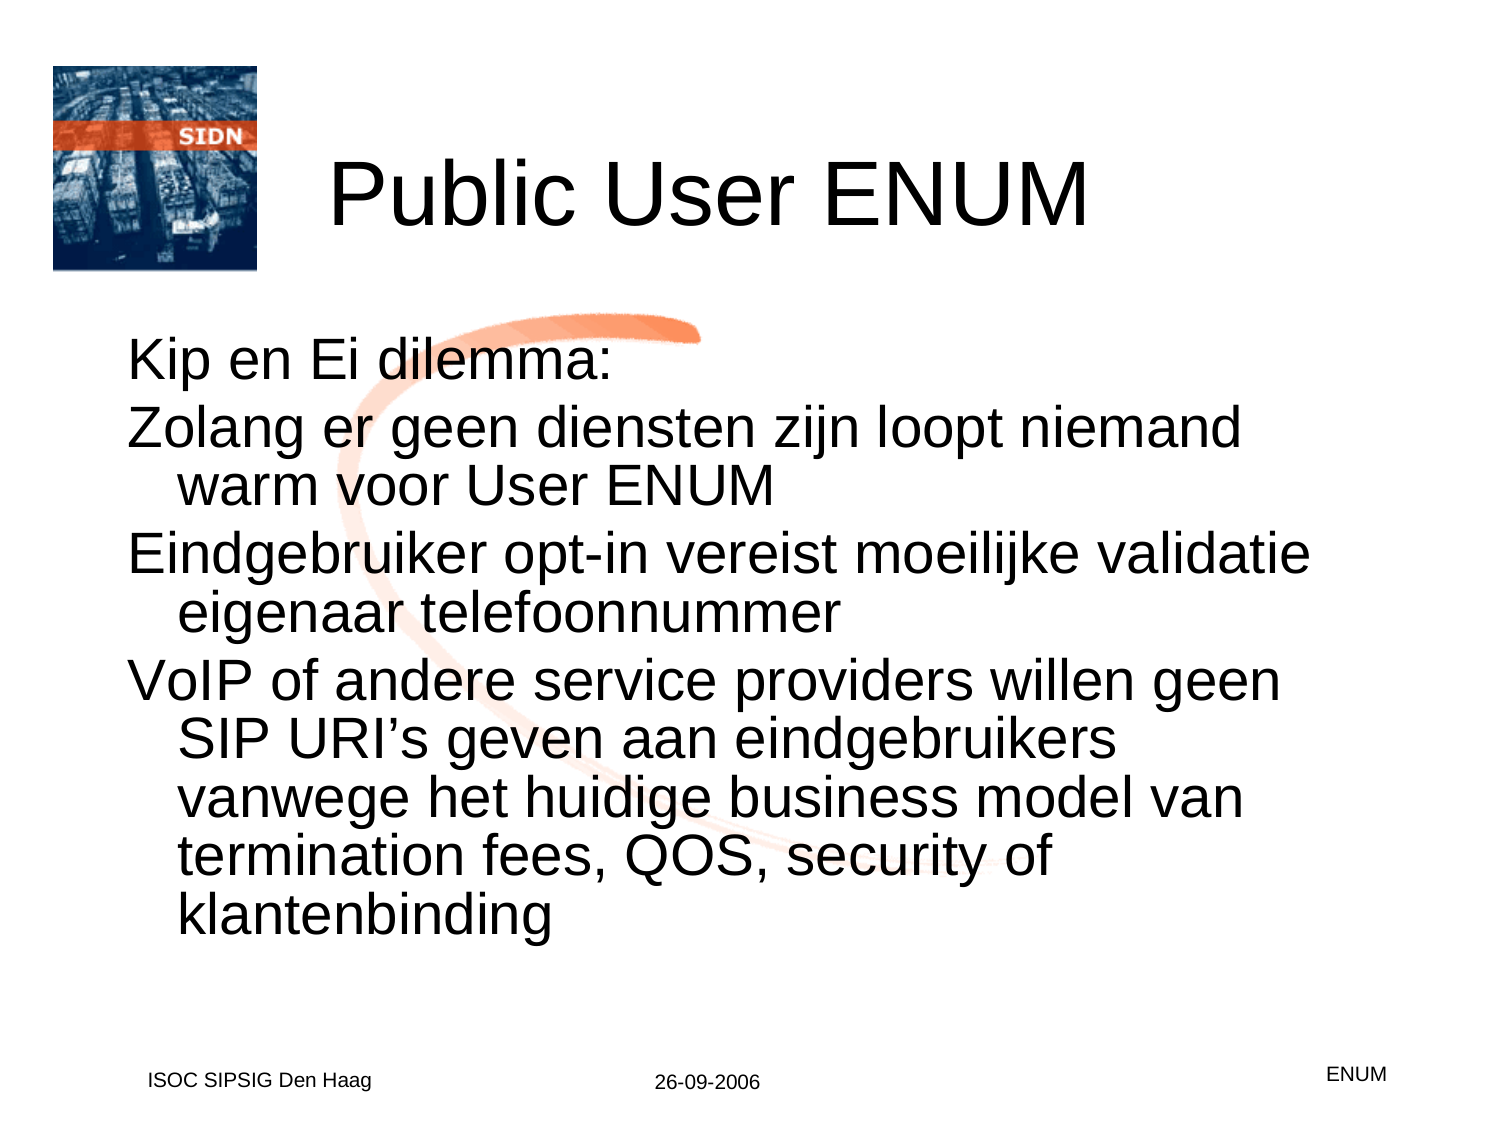

# Public User ENUM
Kip en Ei dilemma:
Zolang er geen diensten zijn loopt niemand warm voor User ENUM
Eindgebruiker opt-in vereist moeilijke validatie eigenaar telefoonnummer
VoIP of andere service providers willen geen SIP URI’s geven aan eindgebruikers vanwege het huidige business model van termination fees, QOS, security of klantenbinding